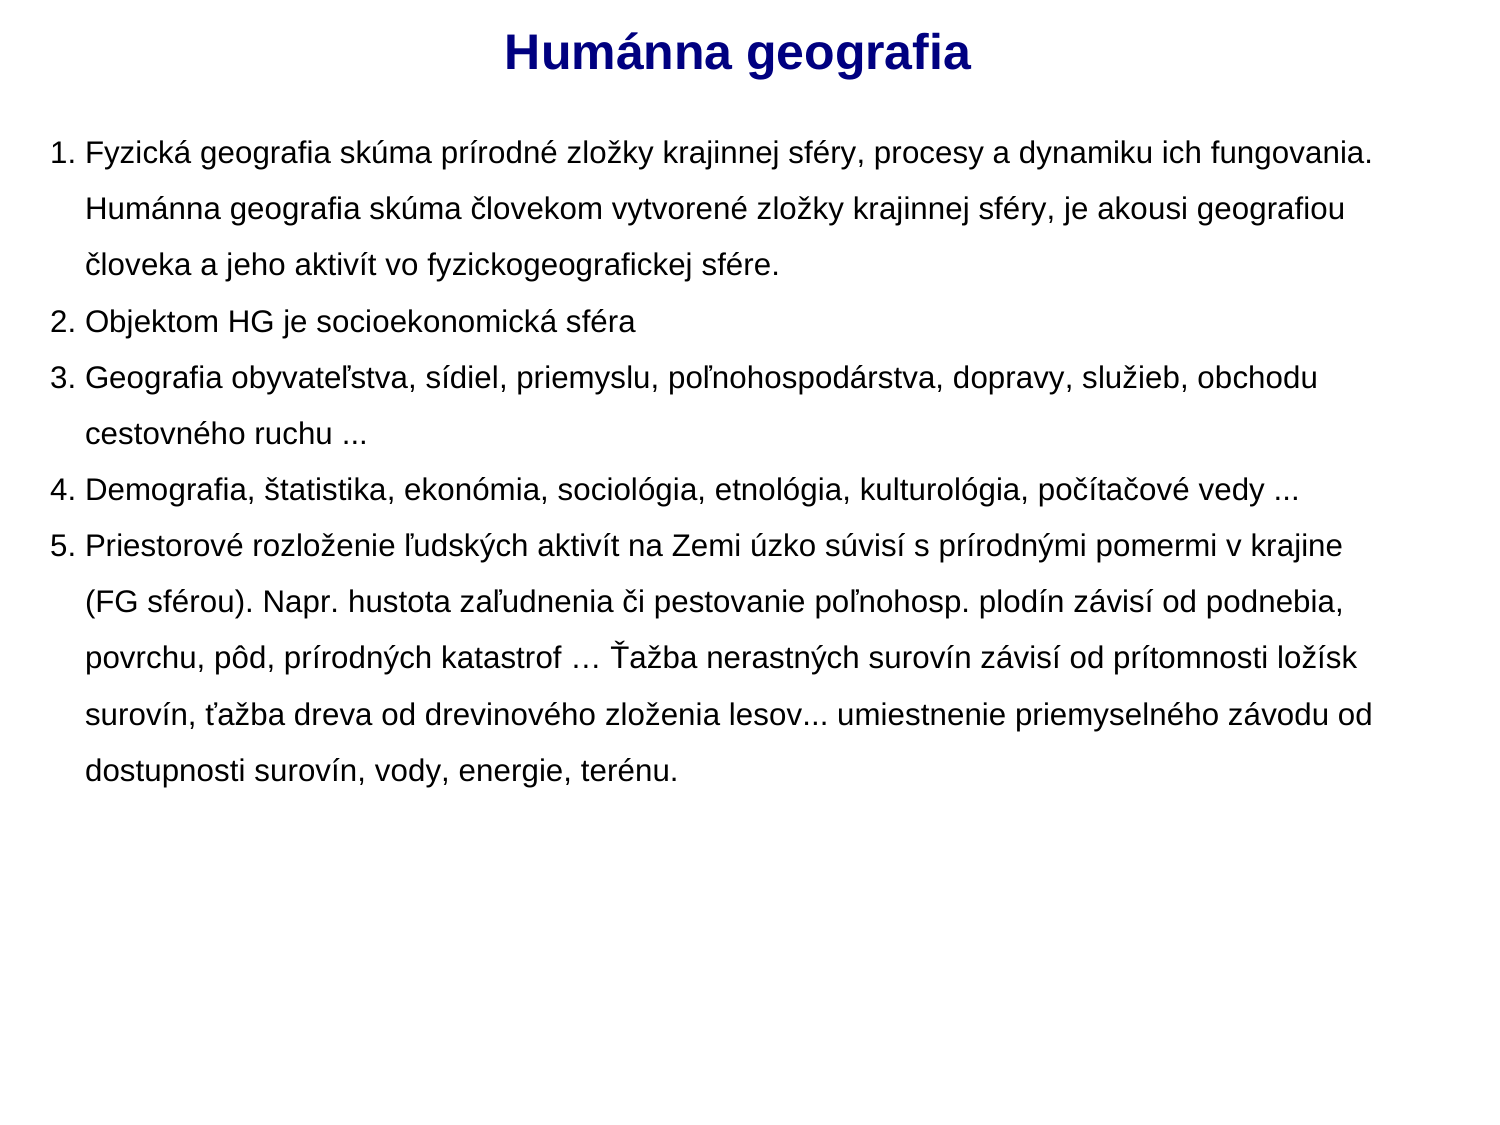

Humánna geografia
1. Čo skúma fyzická a čo humánna geografia ?
2. Ako nazývame objekt skúmania humánnej geografie ?
3. Aké čiastkové humánnogeografické disciplíny rozoznávame ?
4. Z akých pomocných negeografických vied čerpá poznatky HG ?
5. Ako súvisí priestorové rozloženie (diferenciácia) HG prvkov s rozložením prvkom
 fyzickogeografických sfér ?
1. Fyzická geografia skúma prírodné zložky krajinnej sféry, procesy a dynamiku ich fungovania.
 Humánna geografia skúma človekom vytvorené zložky krajinnej sféry, je akousi geografiou
 človeka a jeho aktivít vo fyzickogeografickej sfére.
2. Objektom HG je socioekonomická sféra
3. Geografia obyvateľstva, sídiel, priemyslu, poľnohospodárstva, dopravy, služieb, obchodu
 cestovného ruchu ...
4. Demografia, štatistika, ekonómia, sociológia, etnológia, kulturológia, počítačové vedy ...
5. Priestorové rozloženie ľudských aktivít na Zemi úzko súvisí s prírodnými pomermi v krajine
 (FG sférou). Napr. hustota zaľudnenia či pestovanie poľnohosp. plodín závisí od podnebia,
 povrchu, pôd, prírodných katastrof … Ťažba nerastných surovín závisí od prítomnosti ložísk
 surovín, ťažba dreva od drevinového zloženia lesov... umiestnenie priemyselného závodu od
 dostupnosti surovín, vody, energie, terénu.